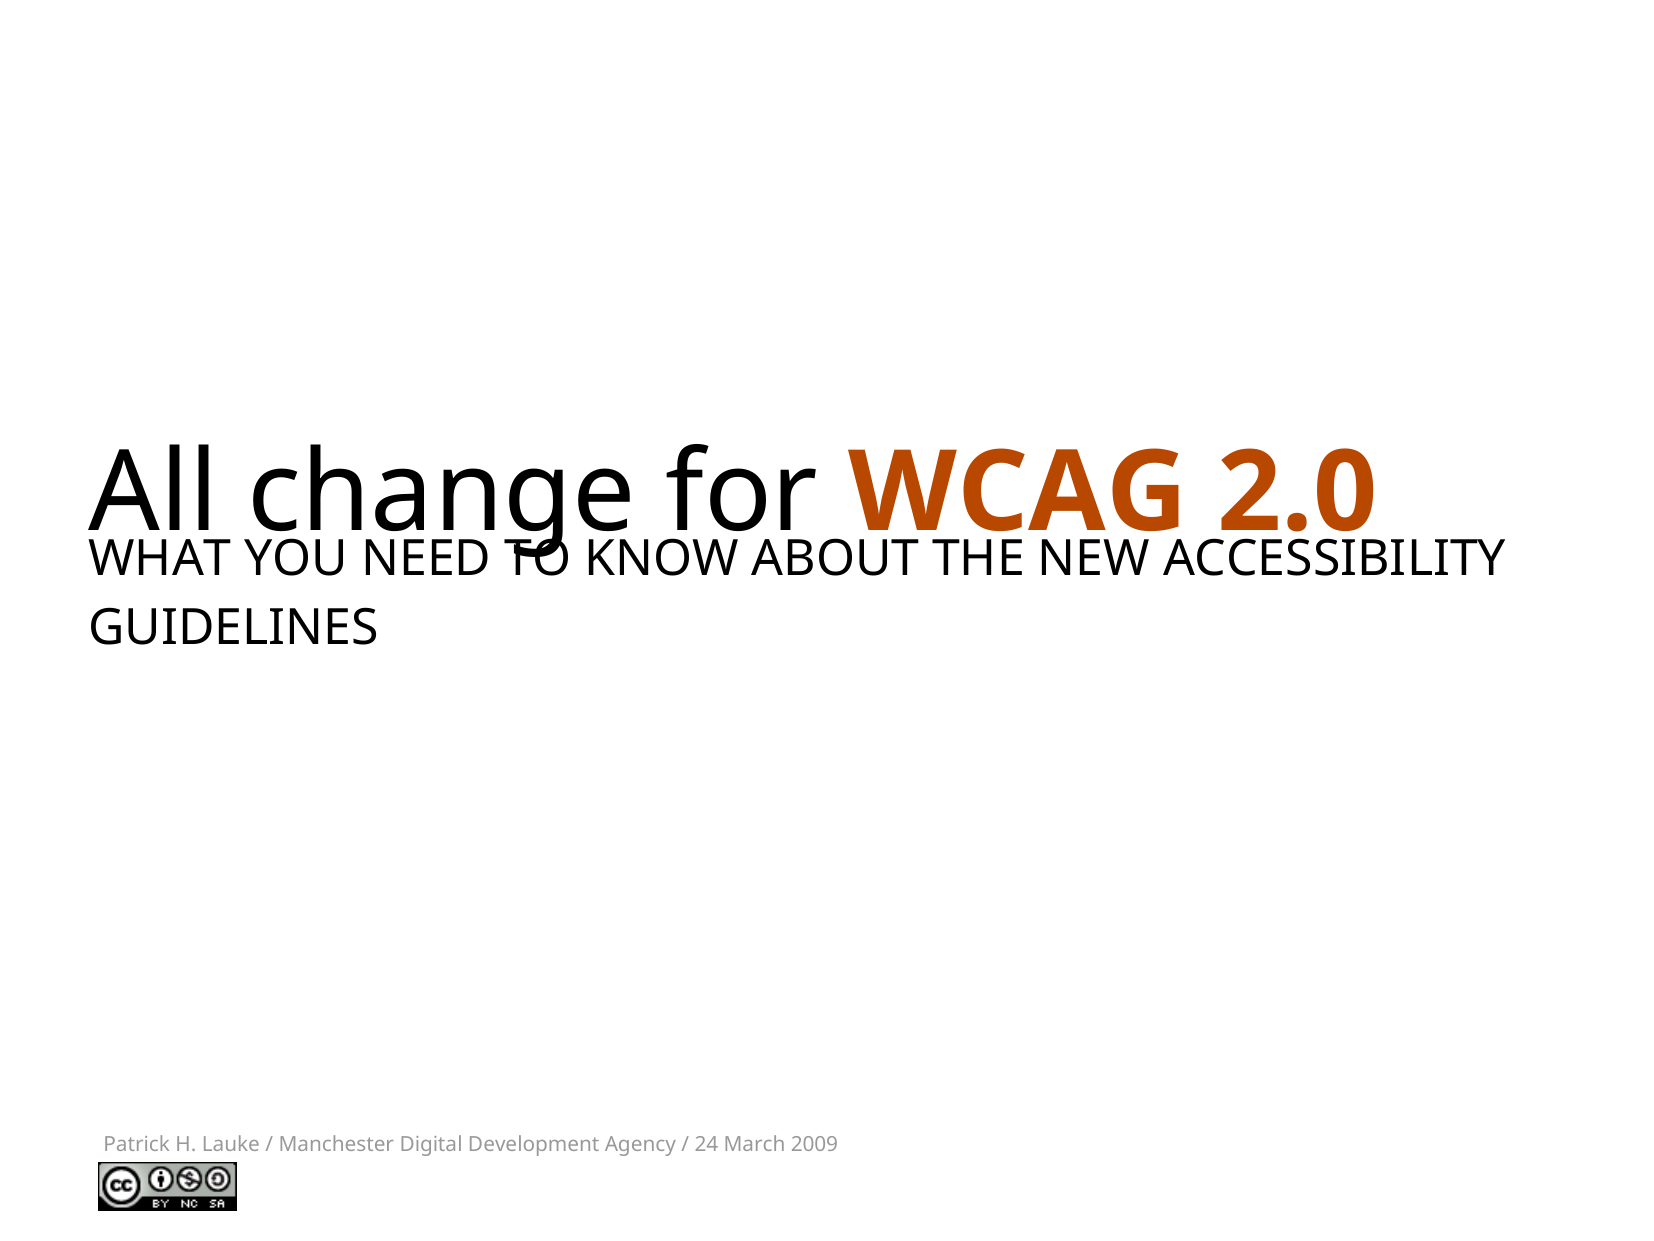

# All change for WCAG 2.0
WHAT YOU NEED TO KNOW ABOUT THE NEW ACCESSIBILITY GUIDELINES
Patrick H. Lauke / Manchester Digital Development Agency / 24 March 2009